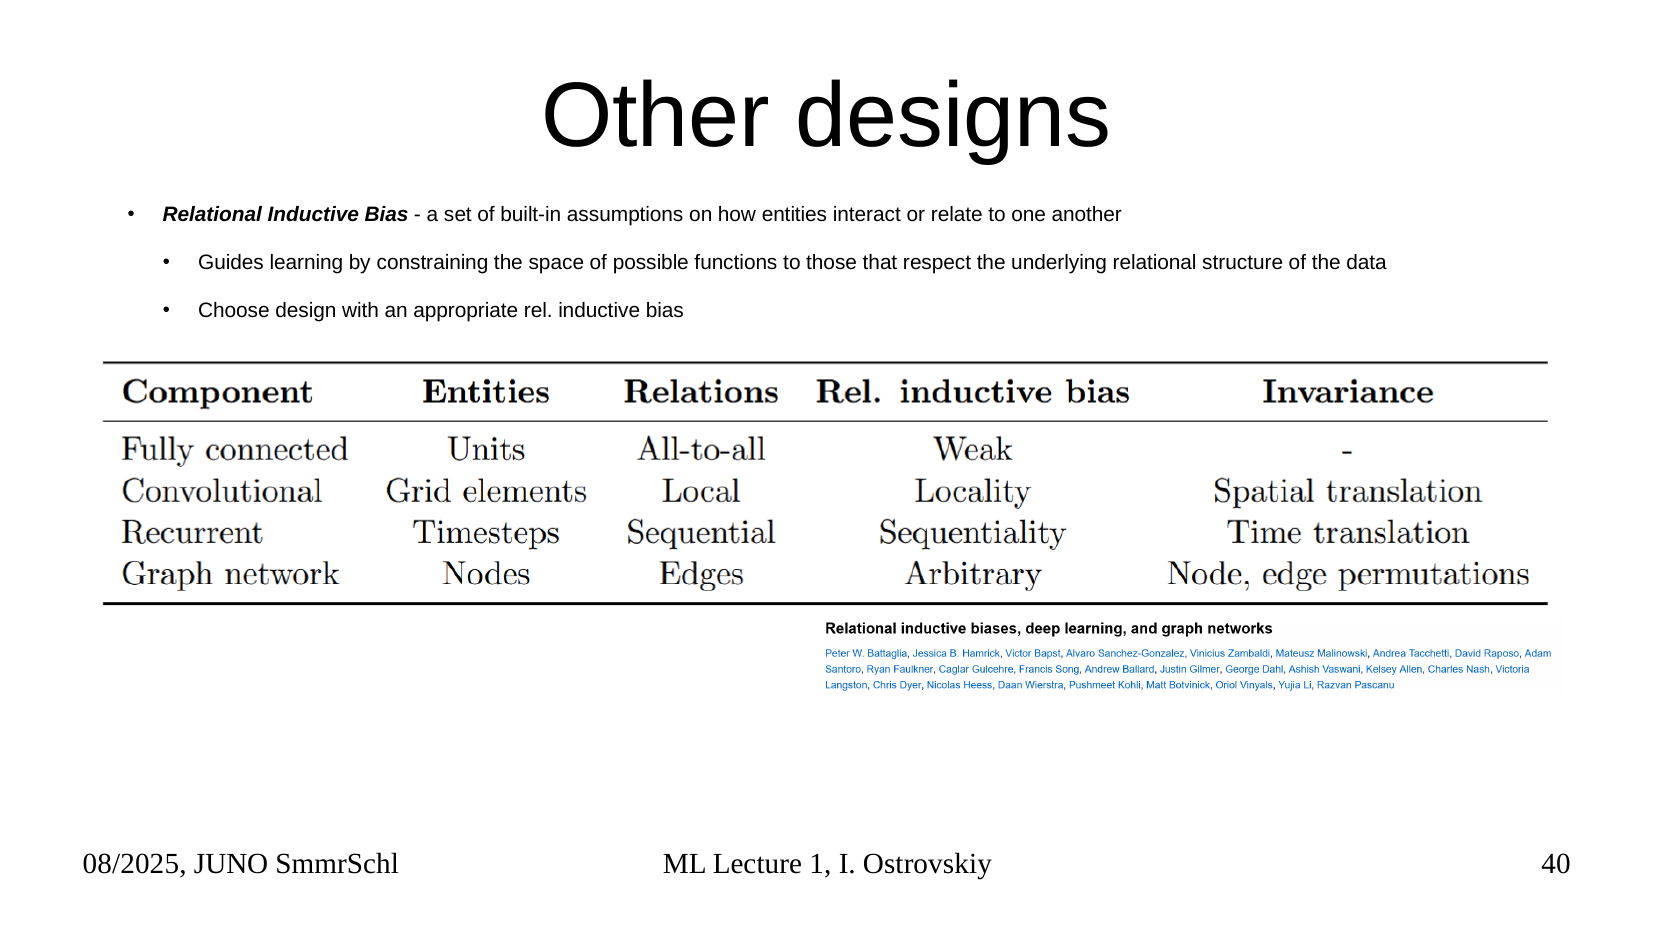

# Other designs
Relational Inductive Bias - a set of built-in assumptions on how entities interact or relate to one another
Guides learning by constraining the space of possible functions to those that respect the underlying relational structure of the data
Choose design with an appropriate rel. inductive bias
08/2025, JUNO SmmrSchl
ML Lecture 1, I. Ostrovskiy
40